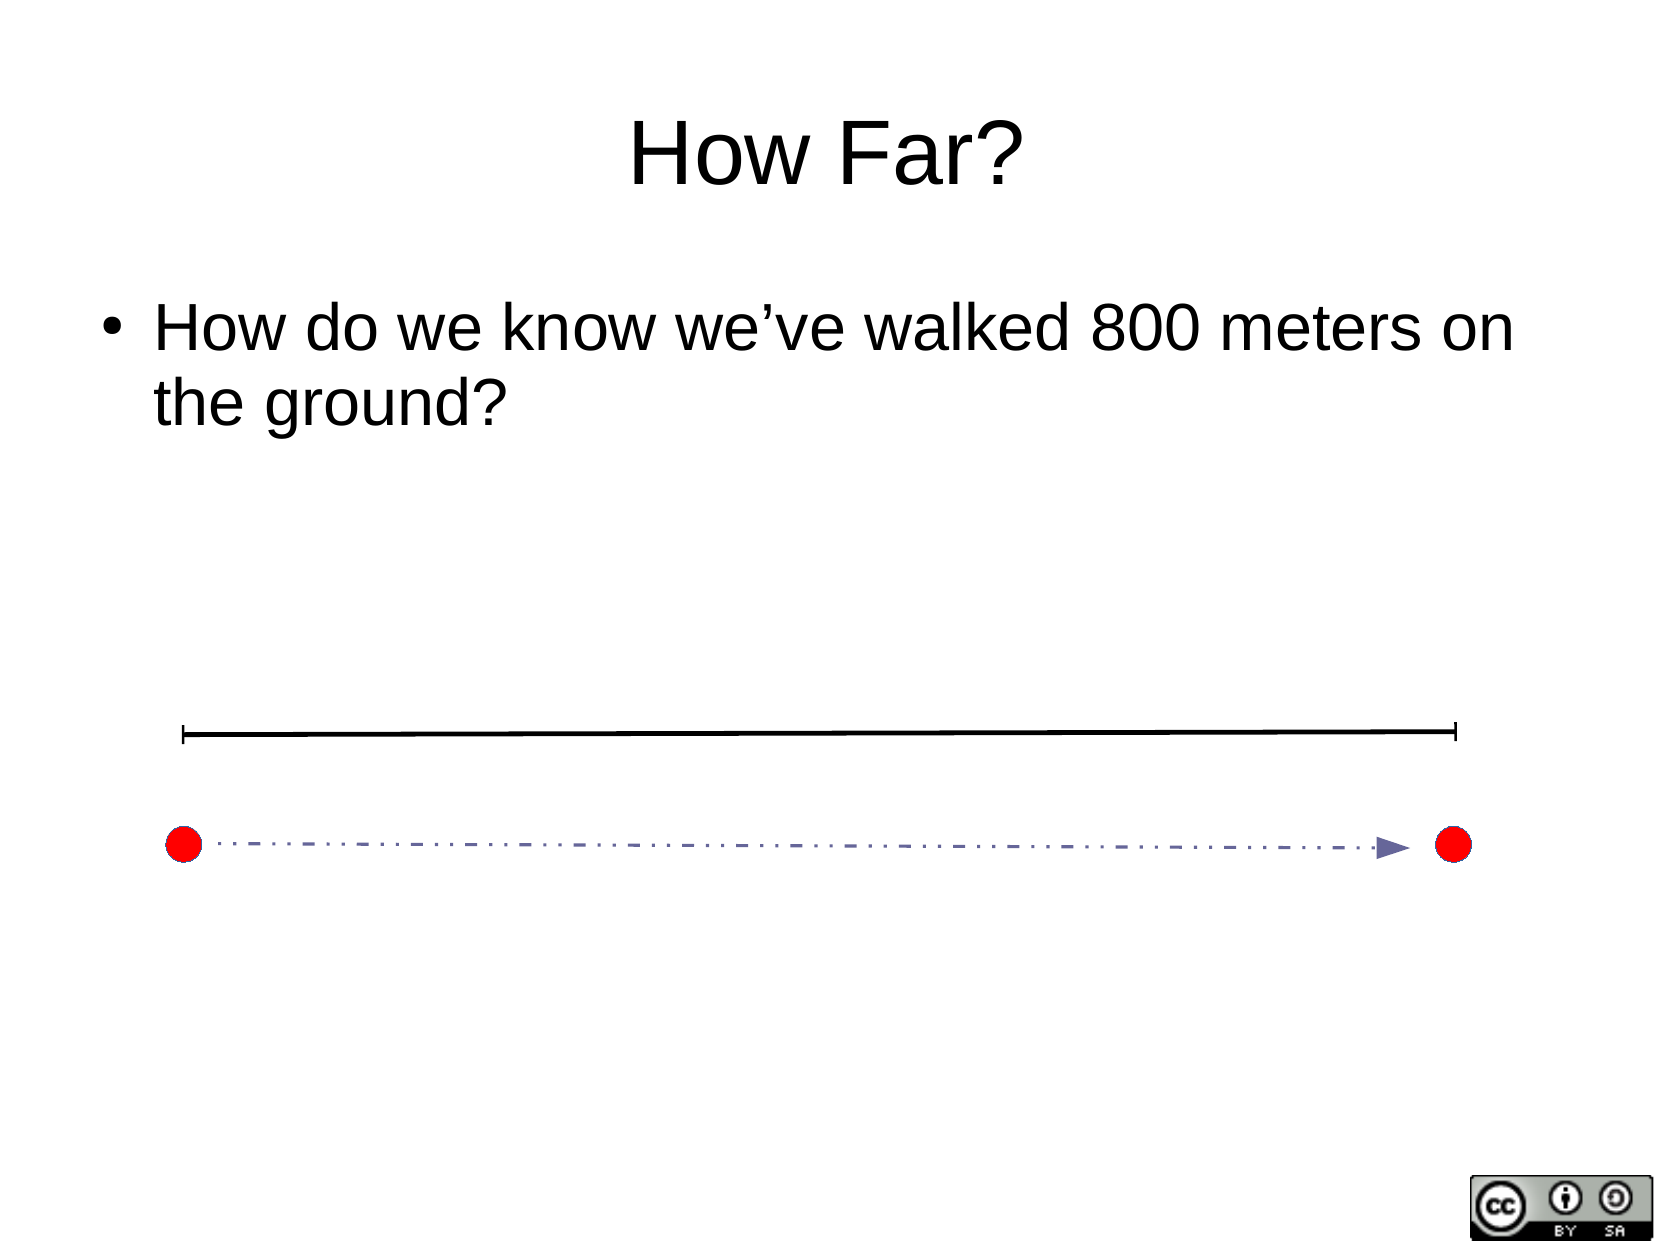

# How Far?
How do we know we’ve walked 800 meters on the ground?